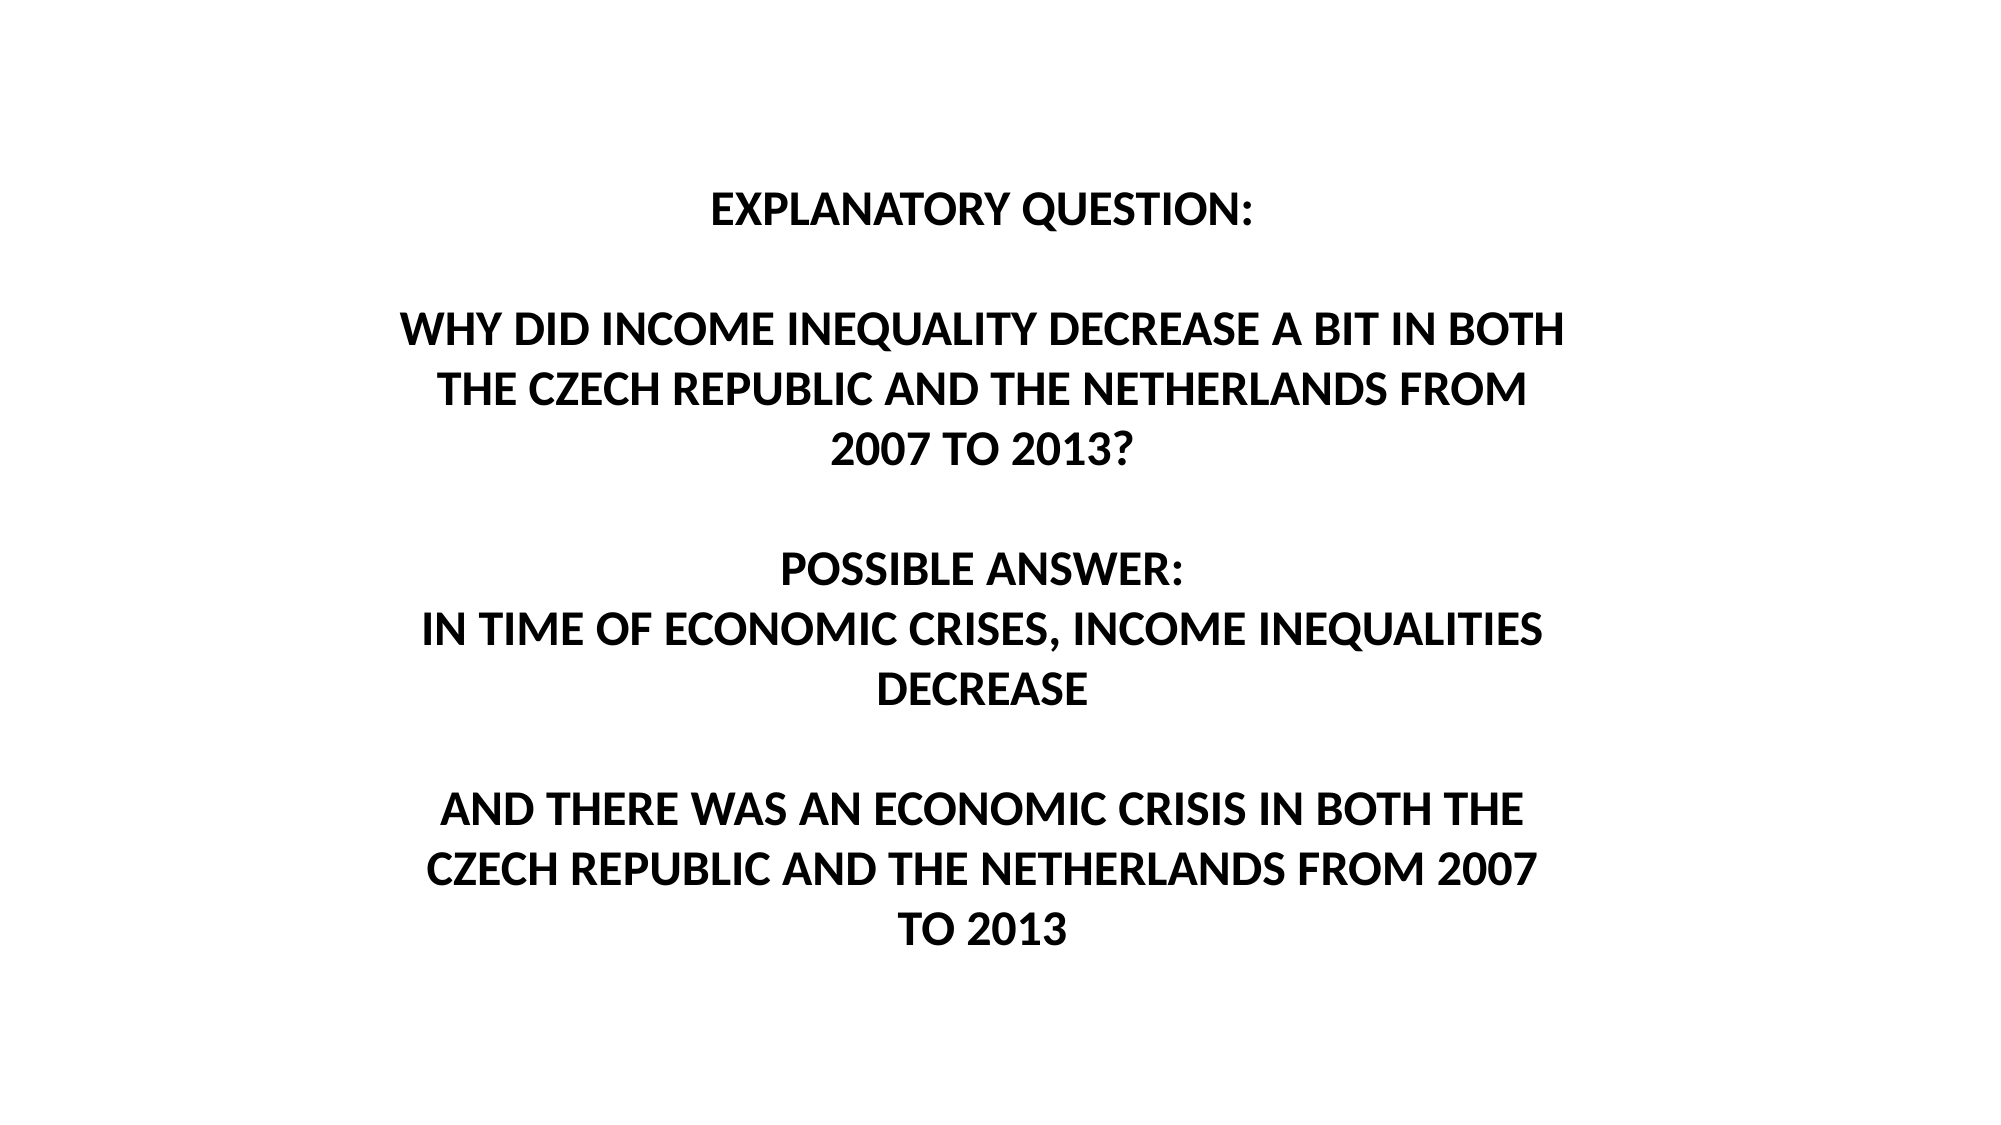

EXPLANATORY QUESTION:
WHY DID INCOME INEQUALITY DECREASE A BIT IN BOTH THE CZECH REPUBLIC AND THE NETHERLANDS FROM 2007 TO 2013?
POSSIBLE ANSWER:
IN TIME OF ECONOMIC CRISES, INCOME INEQUALITIES DECREASE
AND THERE WAS AN ECONOMIC CRISIS IN BOTH THE CZECH REPUBLIC AND THE NETHERLANDS FROM 2007 TO 2013